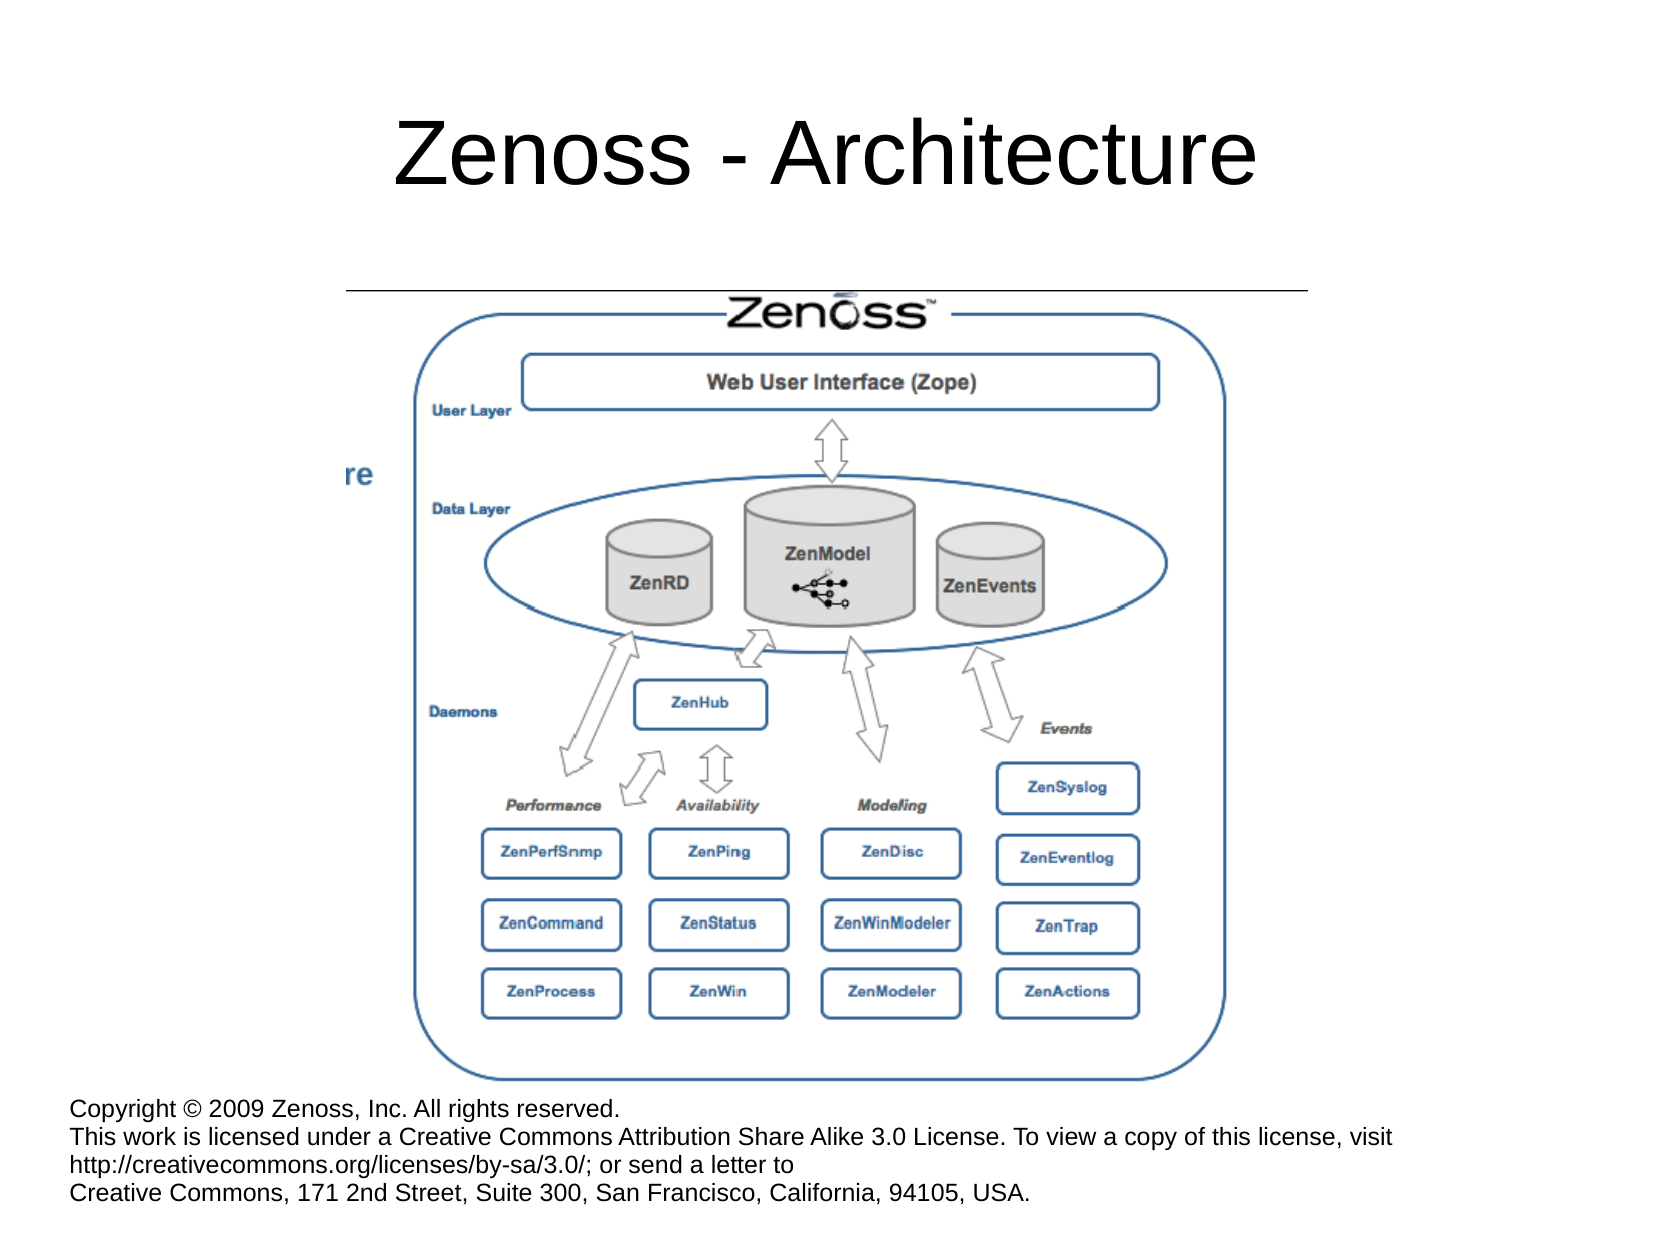

# Zenoss - Architecture
Copyright © 2009 Zenoss, Inc. All rights reserved.
This work is licensed under a Creative Commons Attribution Share Alike 3.0 License. To view a copy of this license, visit
http://creativecommons.org/licenses/by-sa/3.0/; or send a letter to
Creative Commons, 171 2nd Street, Suite 300, San Francisco, California, 94105, USA.